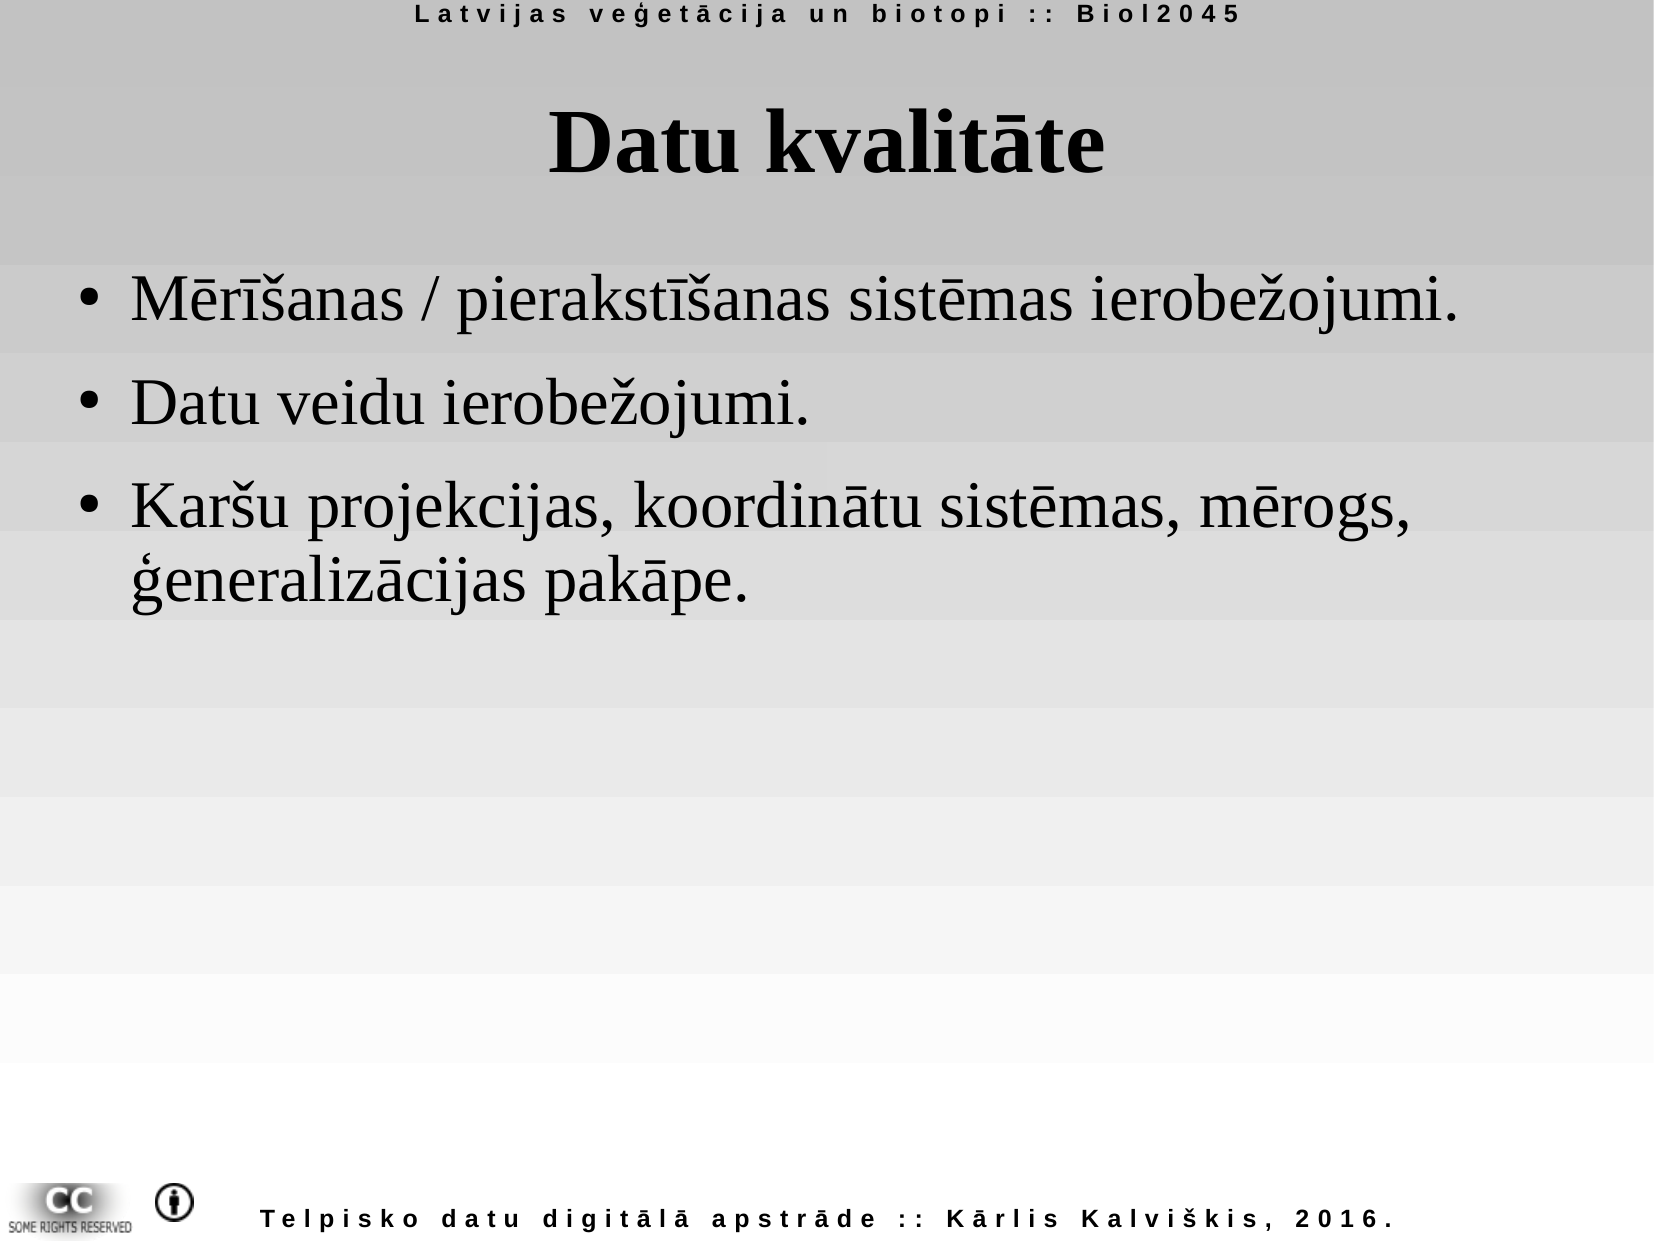

# Datu kvalitāte
Mērīšanas / pierakstīšanas sistēmas ierobežojumi.
Datu veidu ierobežojumi.
Karšu projekcijas, koordinātu sistēmas, mērogs, ģeneralizācijas pakāpe.